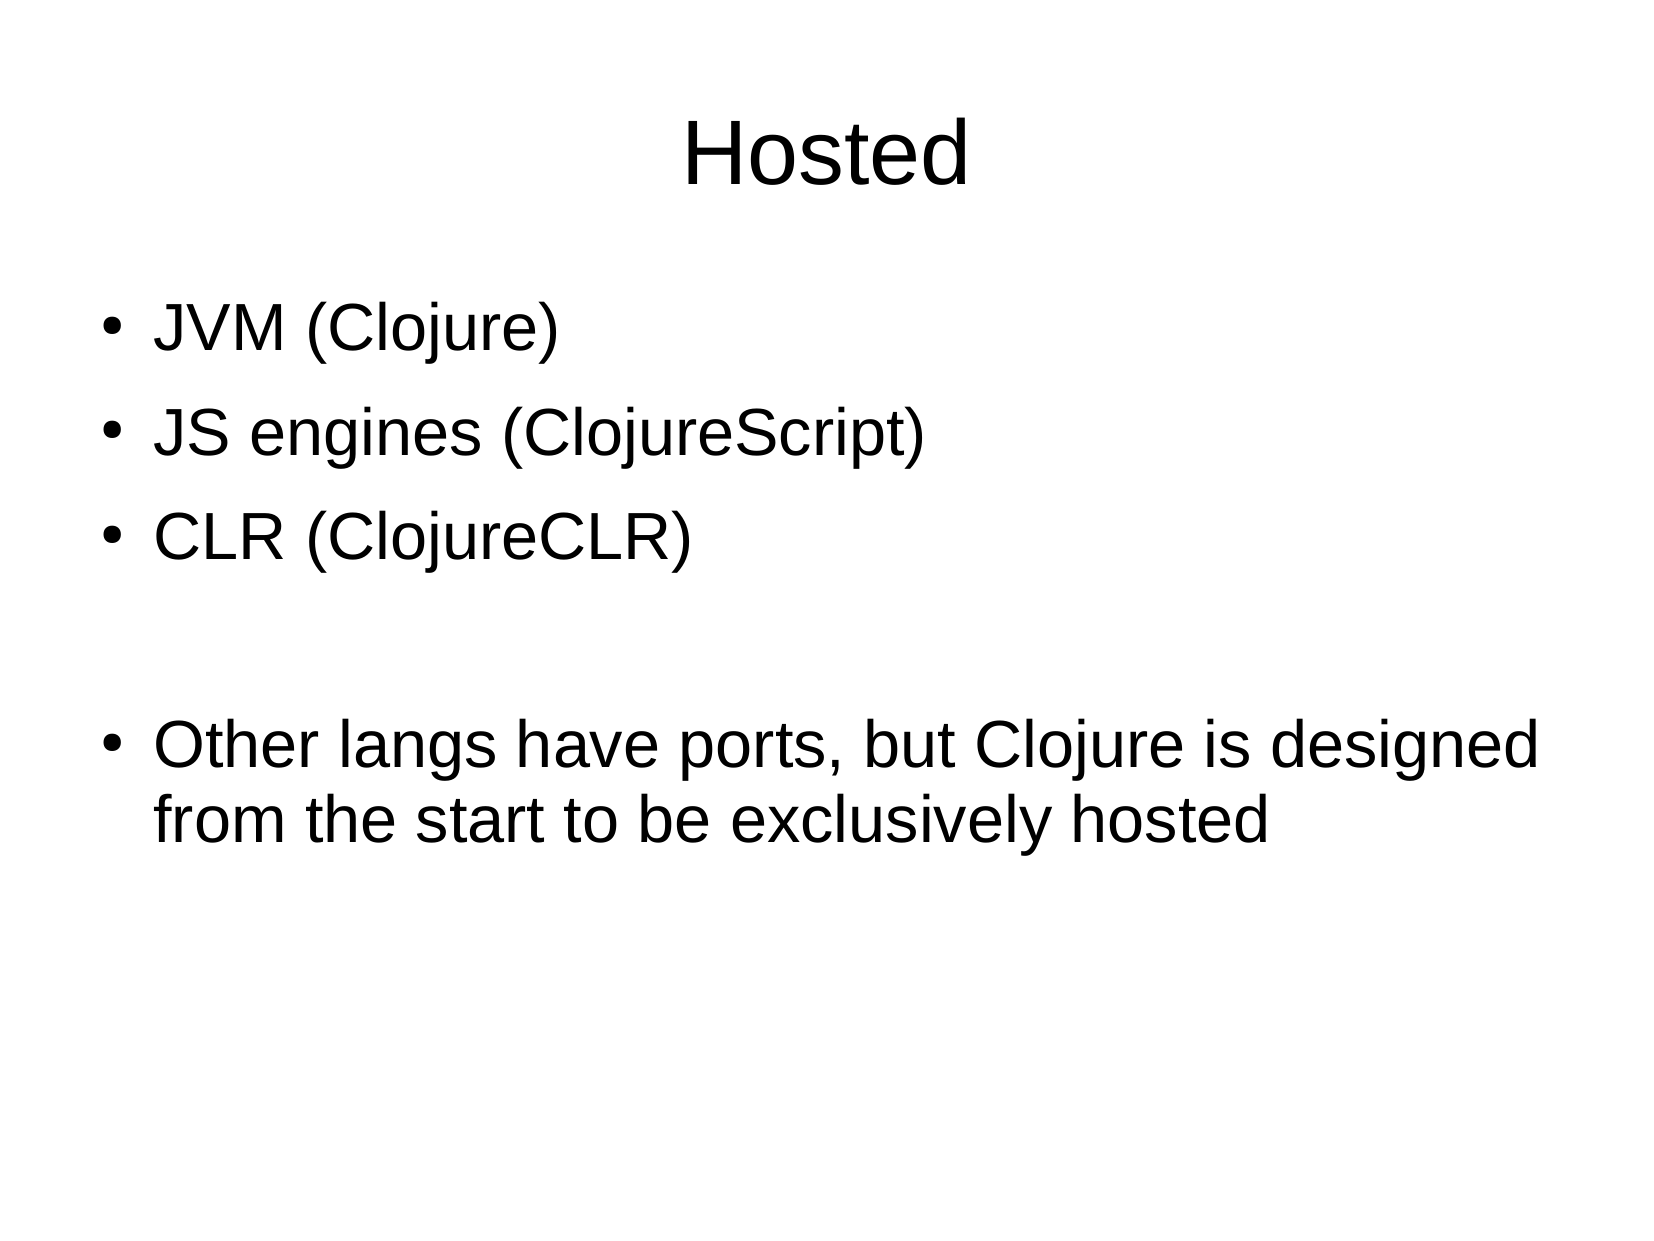

# Hosted
JVM (Clojure)
JS engines (ClojureScript)
CLR (ClojureCLR)
Other langs have ports, but Clojure is designed from the start to be exclusively hosted